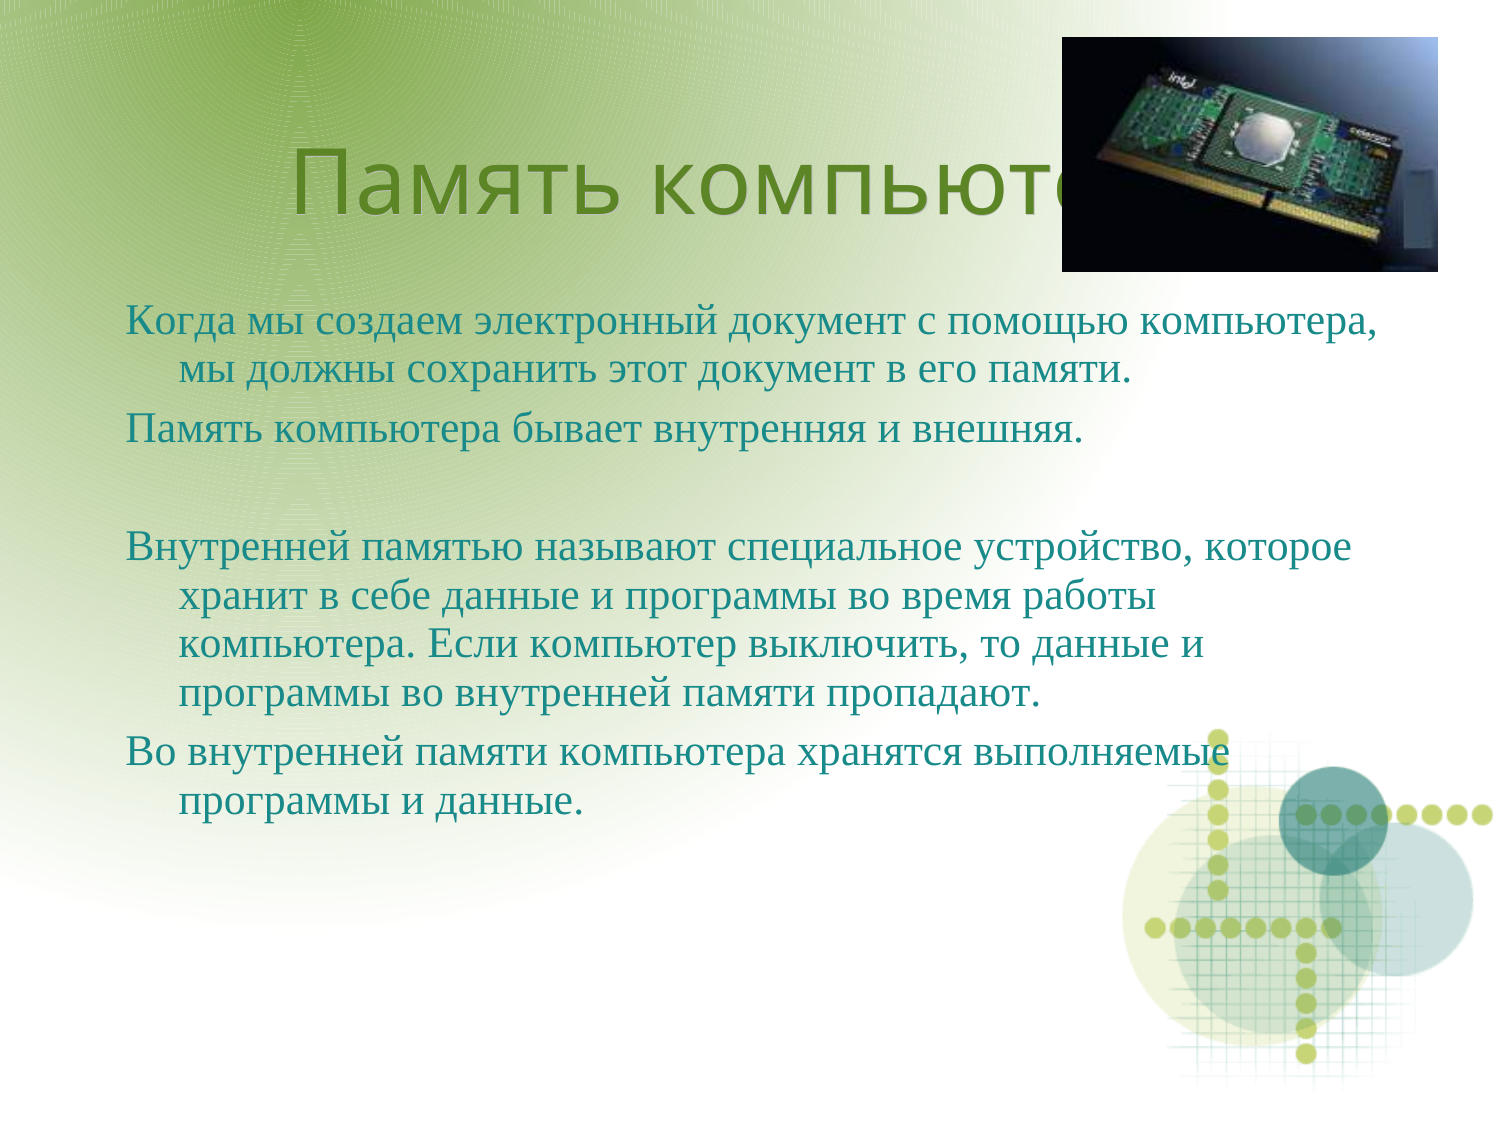

# Память компьютера
Когда мы создаем электронный документ с помощью компьютера, мы должны сохранить этот документ в его памяти.
Память компьютера бывает внутренняя и внешняя.
Внутренней памятью называют специальное устройство, которое хранит в себе данные и программы во время работы компьютера. Если компьютер выключить, то данные и программы во внутренней памяти пропадают.
Во внутренней памяти компьютера хранятся выполняемые программы и данные.